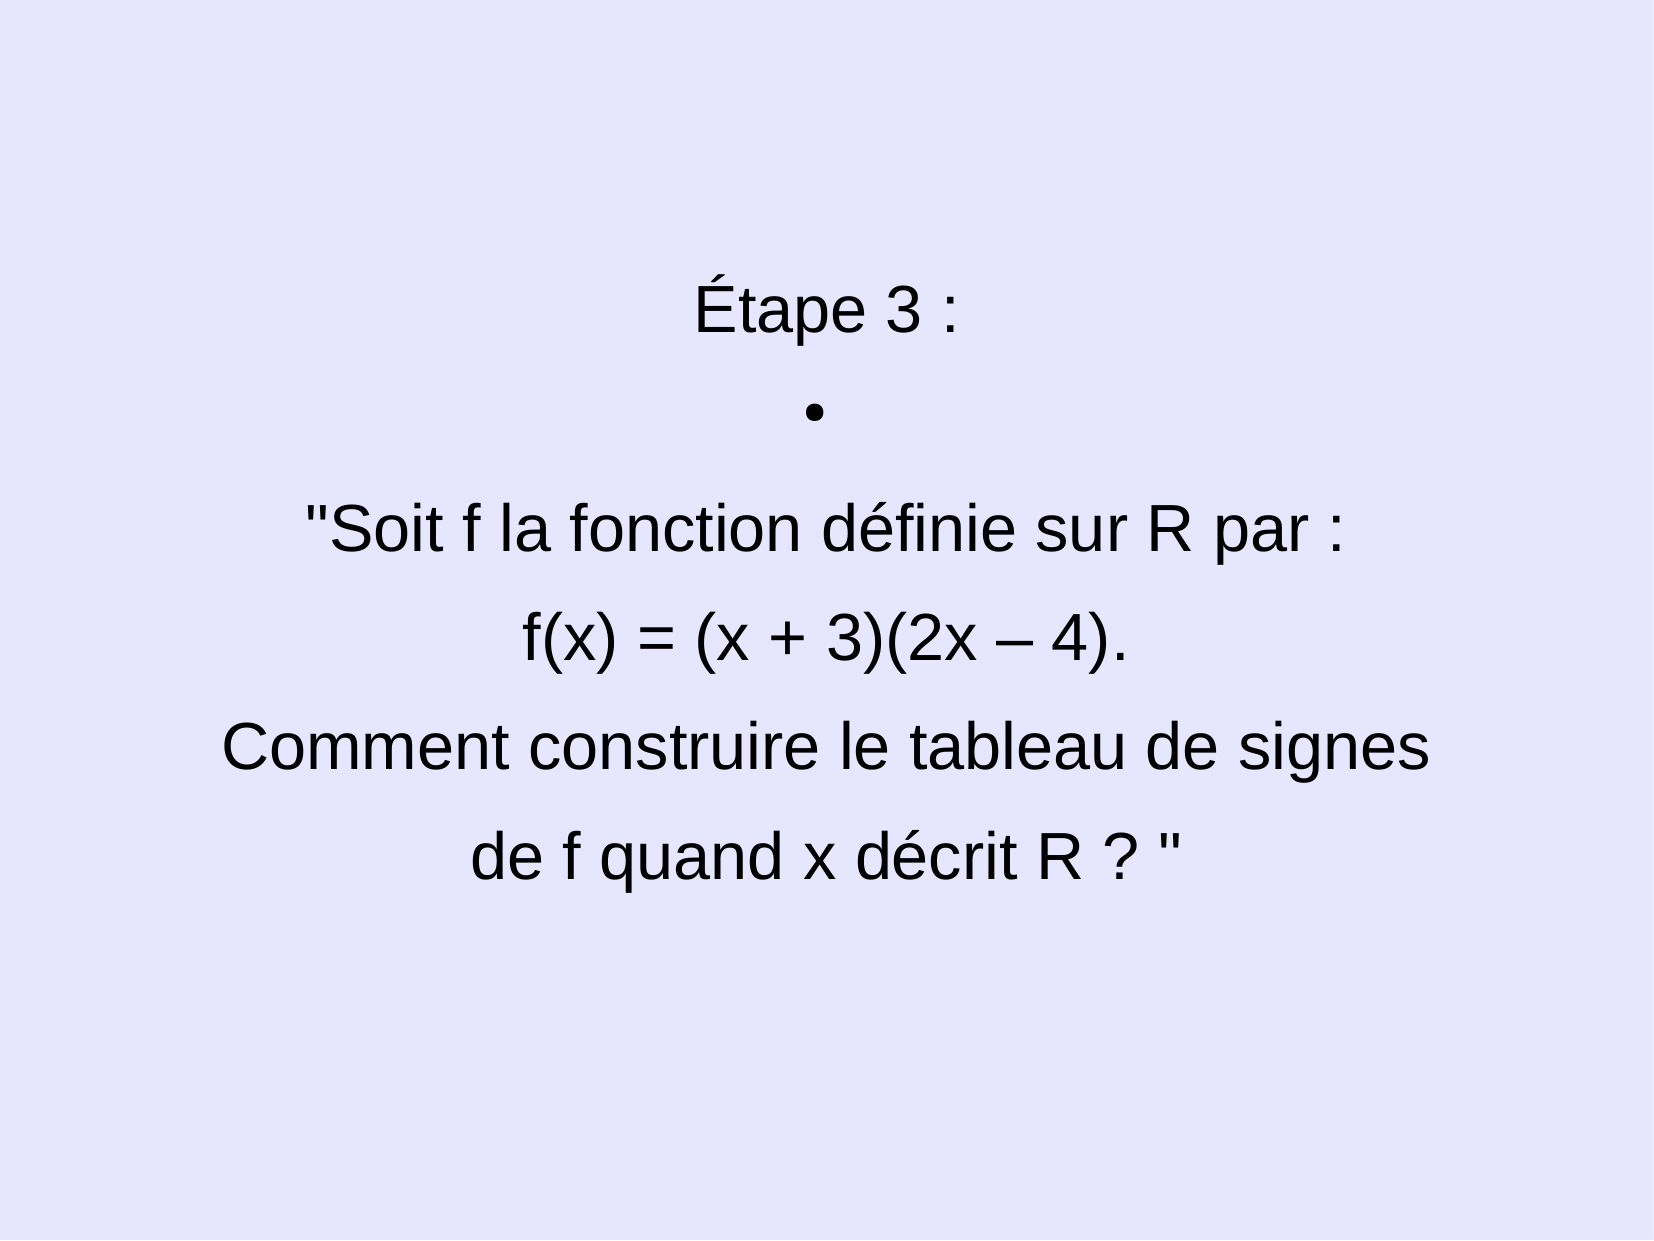

# Étape 3 :
"Soit f la fonction définie sur R par :
f(x) = (x + 3)(2x – 4).
Comment construire le tableau de signes
de f quand x décrit R ? "